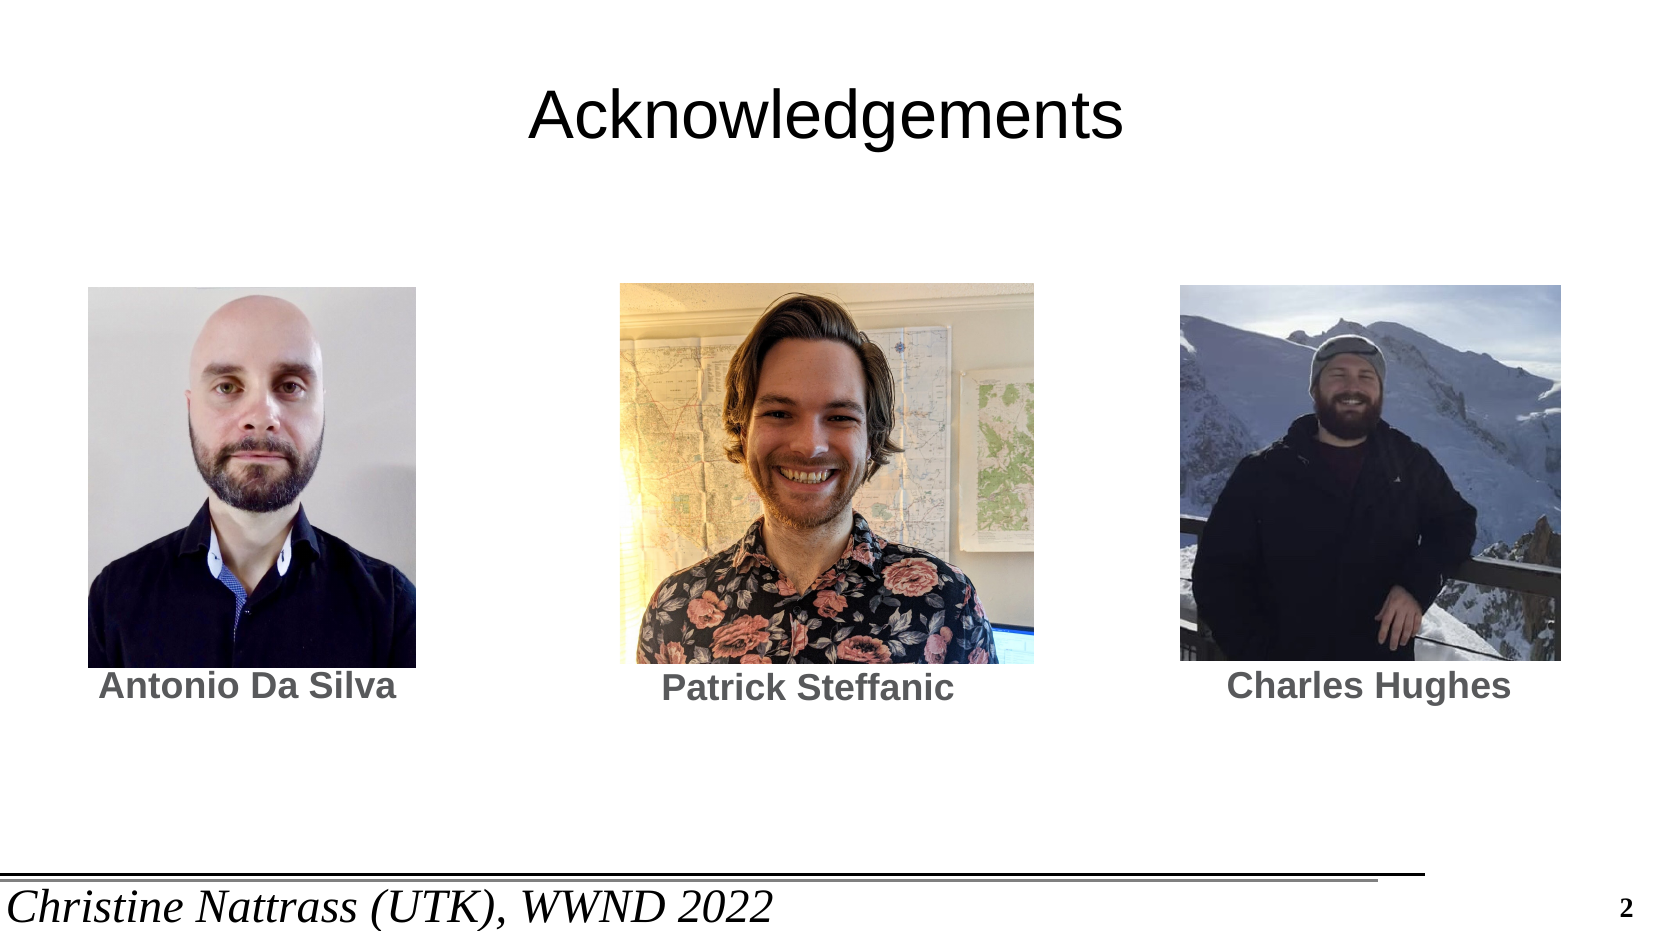

# Acknowledgements
Antonio Da Silva
Charles Hughes
Patrick Steffanic